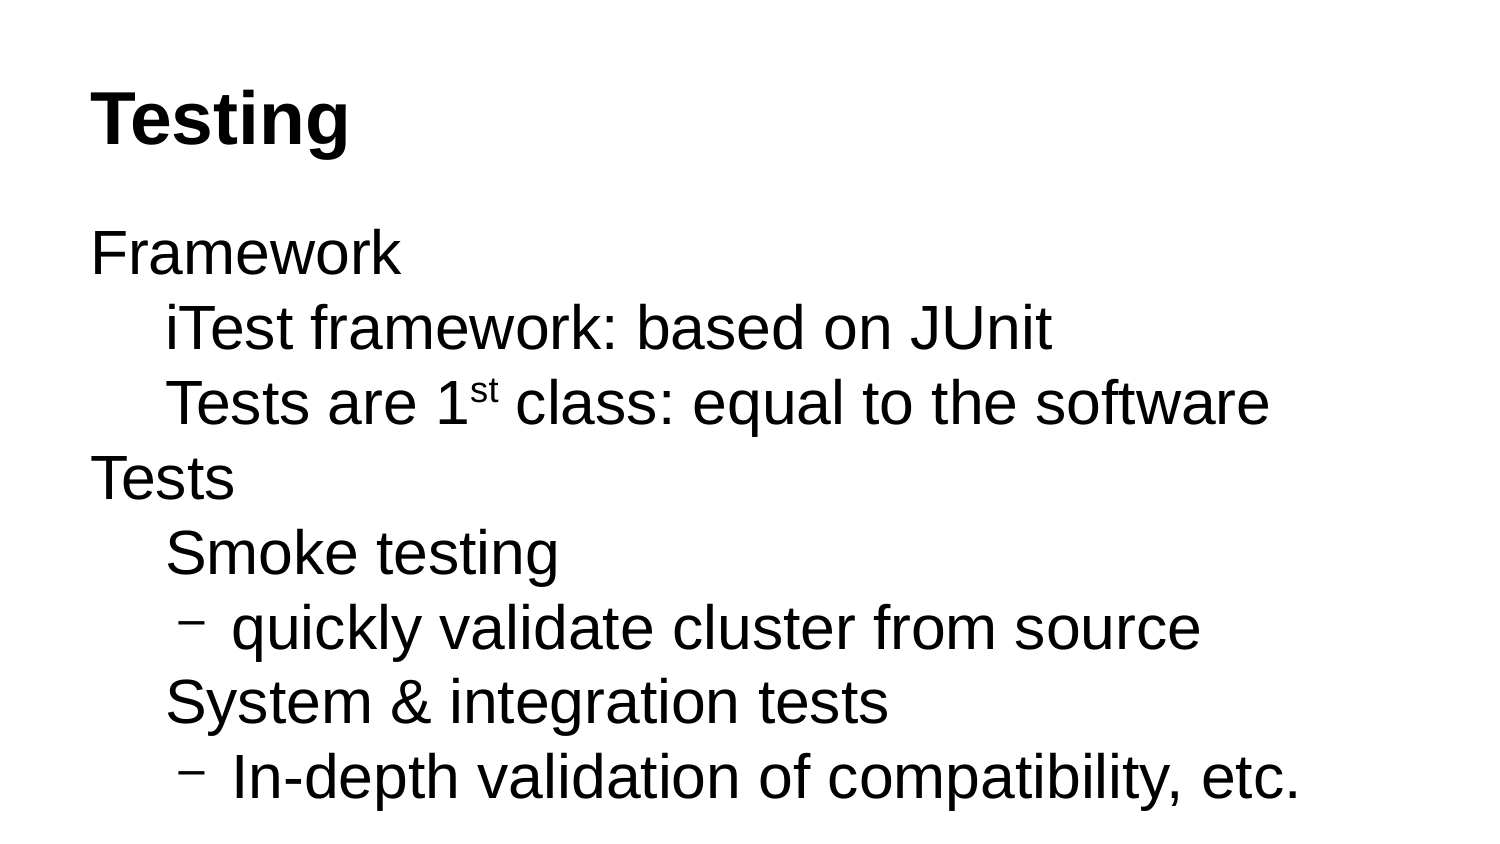

# Testing
Framework
iTest framework: based on JUnit
Tests are 1st class: equal to the software
Tests
Smoke testing
quickly validate cluster from source
System & integration tests
In-depth validation of compatibility, etc.